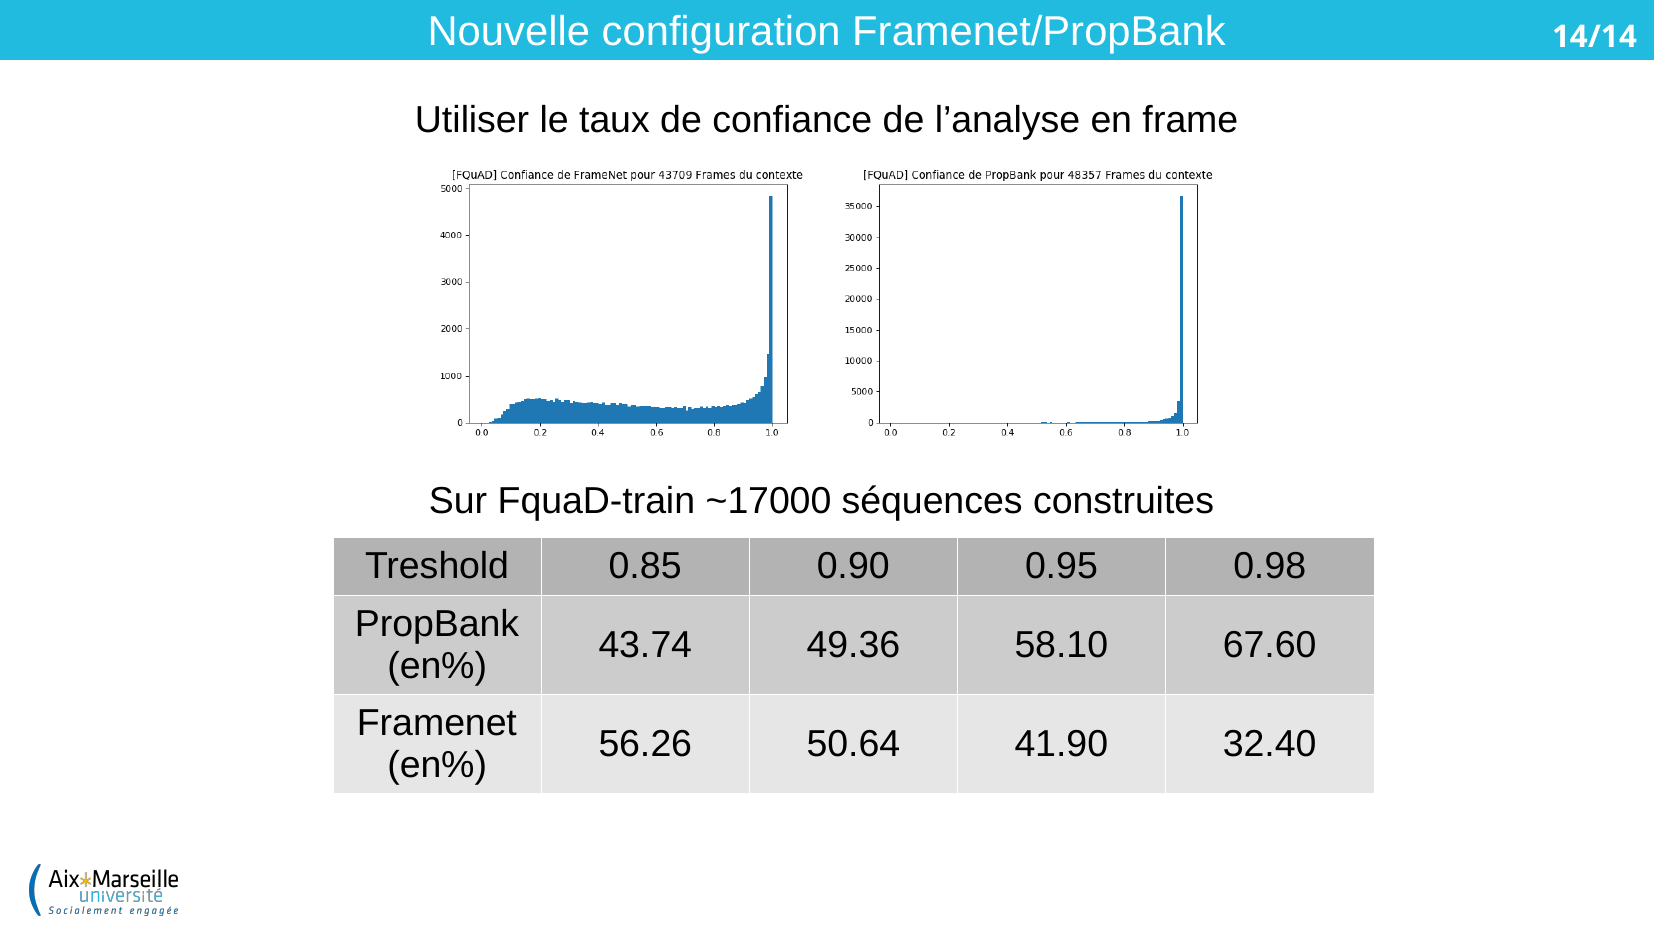

Nouvelle configuration Framenet/PropBank
14/14
Utiliser le taux de confiance de l’analyse en frame
Sur FquaD-train ~17000 séquences construites
| Treshold | 0.85 | 0.90 | 0.95 | 0.98 |
| --- | --- | --- | --- | --- |
| PropBank (en%) | 43.74 | 49.36 | 58.10 | 67.60 |
| Framenet (en%) | 56.26 | 50.64 | 41.90 | 32.40 |